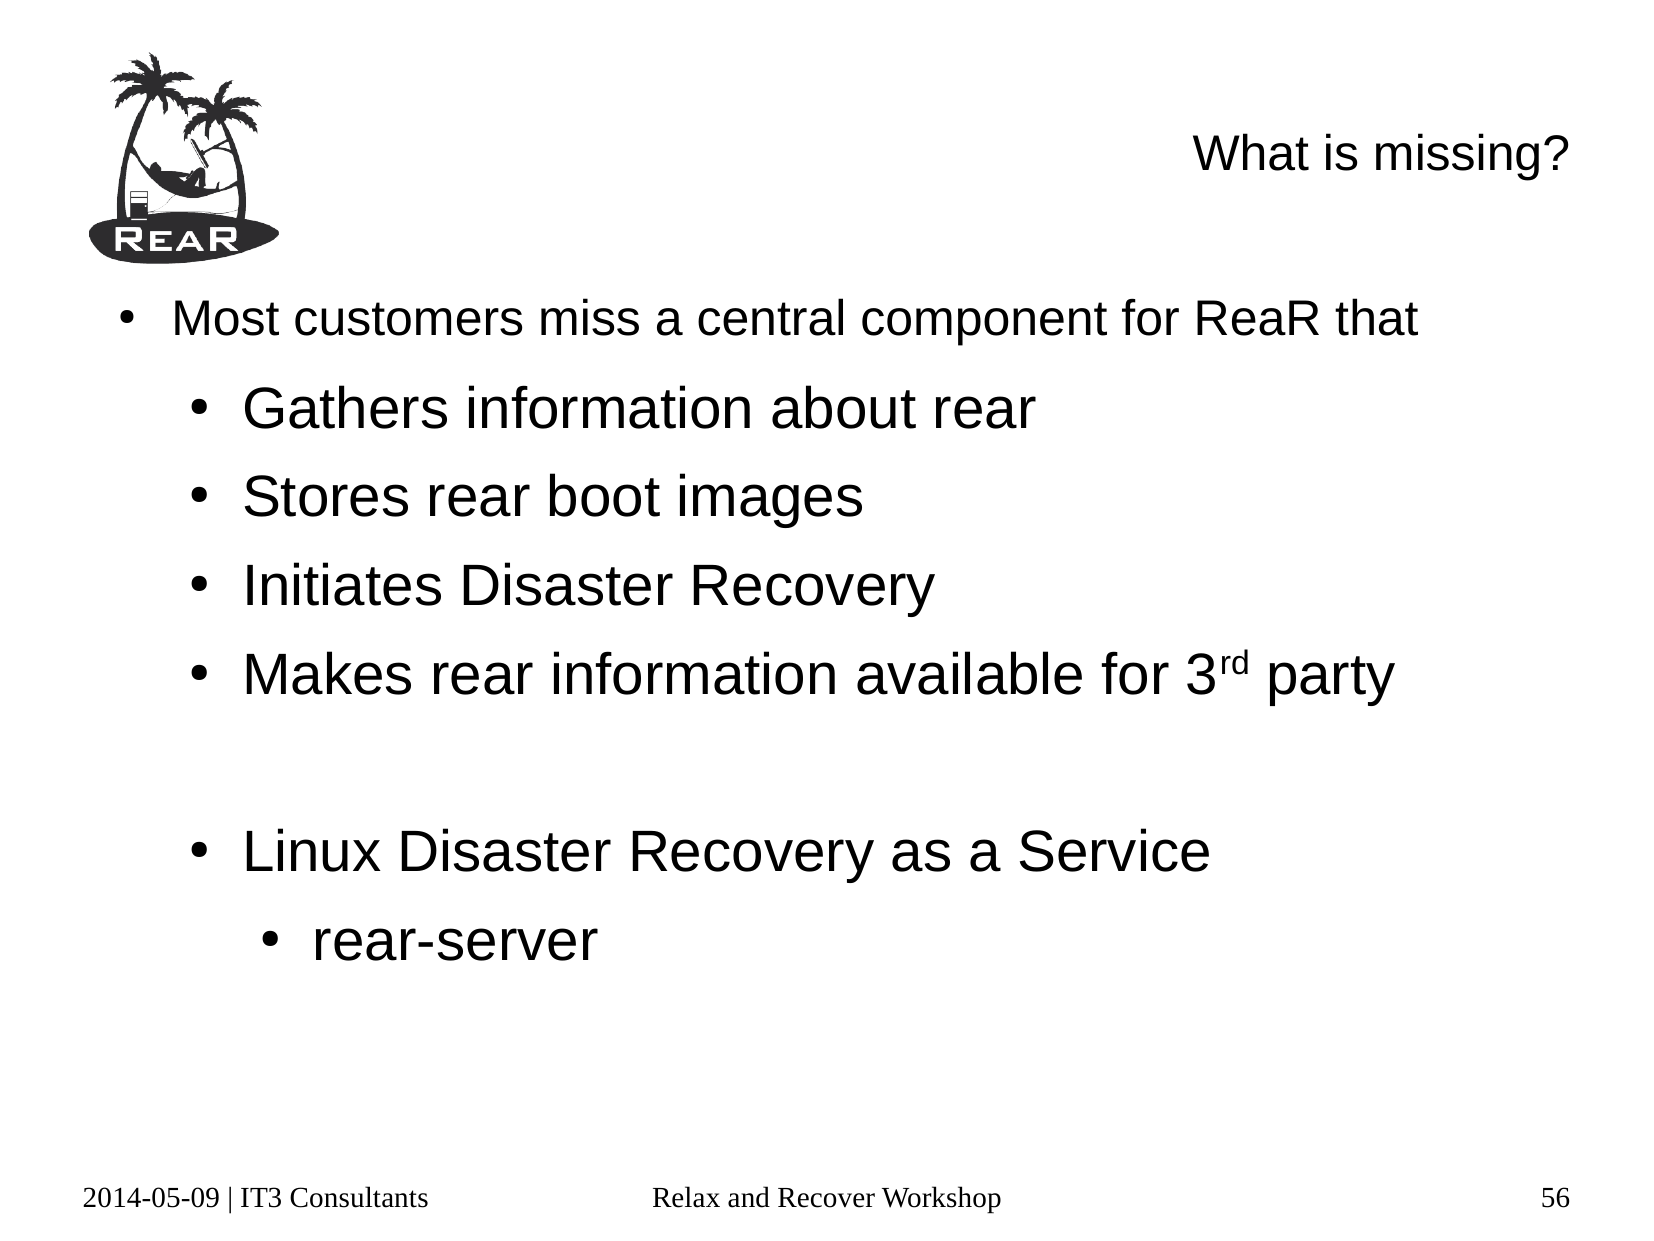

# What is missing?
Most customers miss a central component for ReaR that
Gathers information about rear
Stores rear boot images
Initiates Disaster Recovery
Makes rear information available for 3rd party
Linux Disaster Recovery as a Service
rear-server
2014-05-09 | IT3 Consultants
Relax and Recover Workshop
56